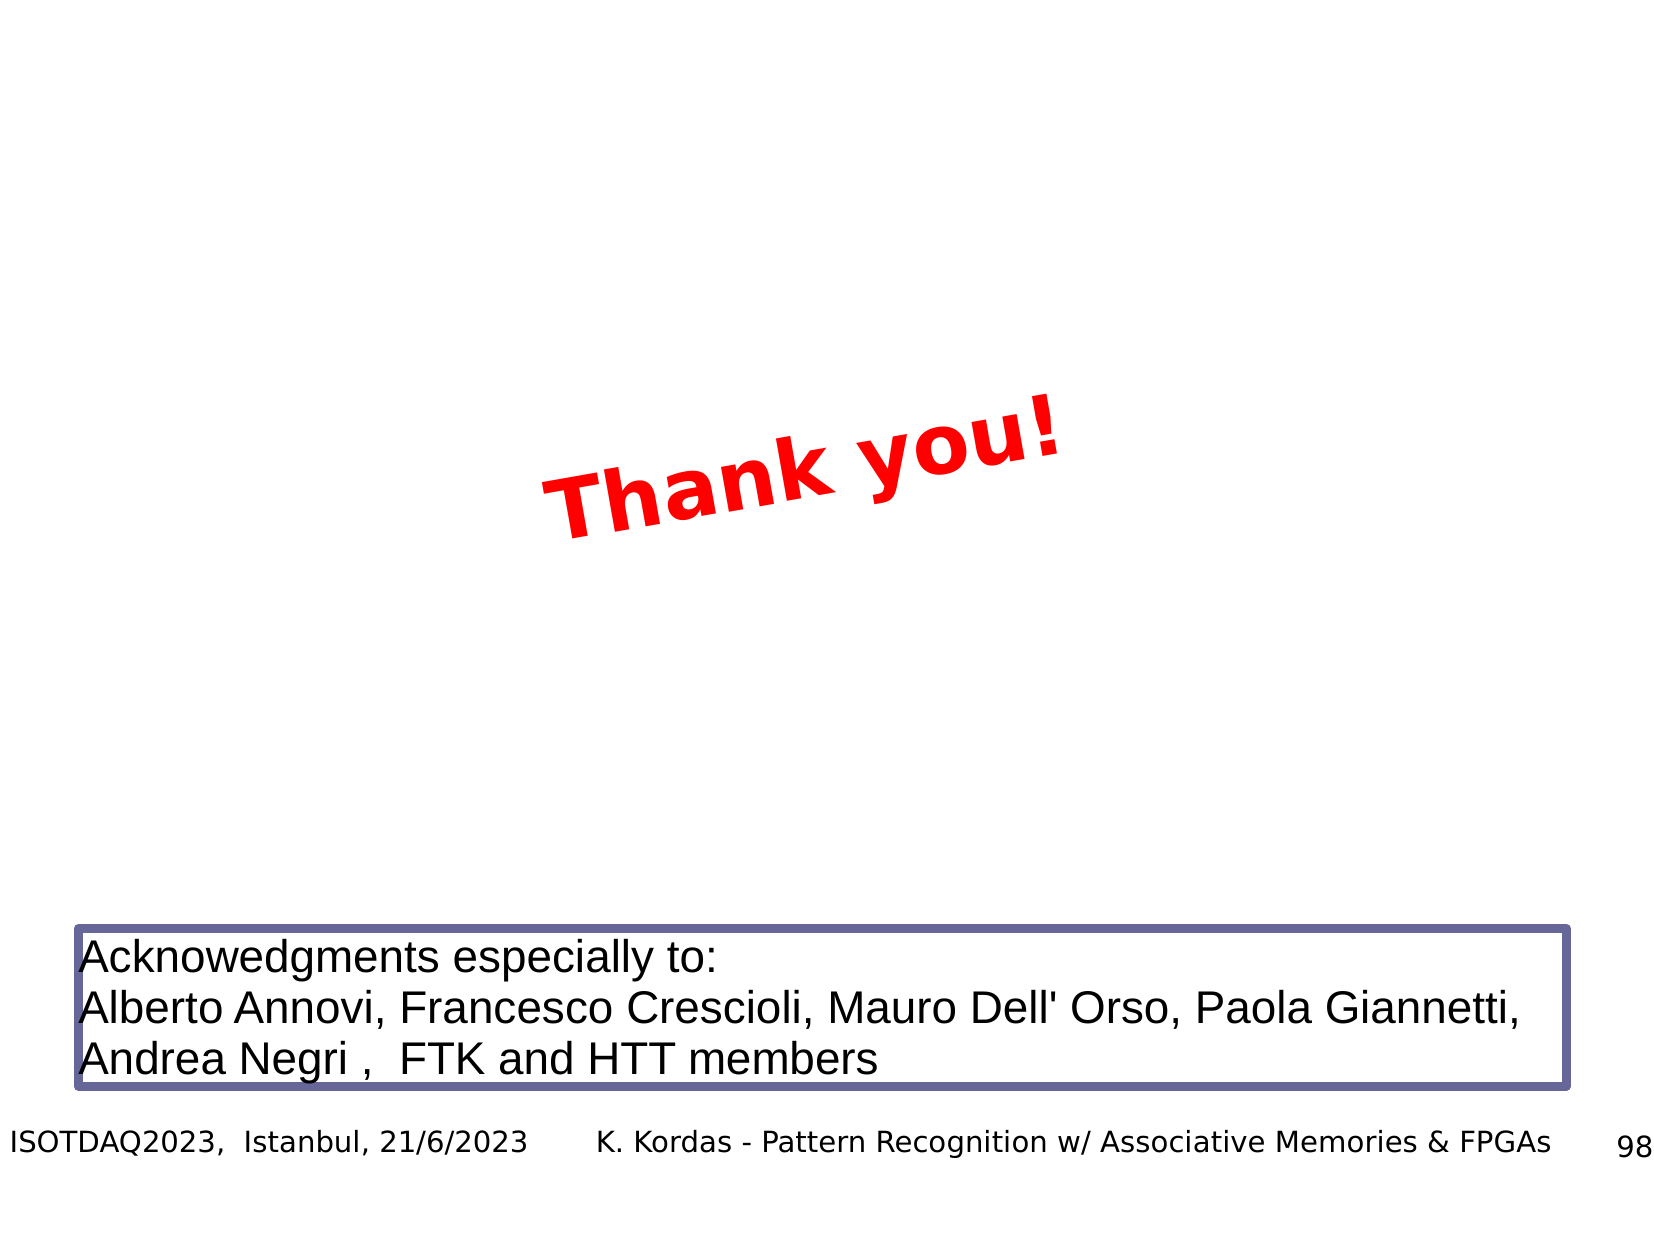

Thank you!
# Acknowedgments especially to: Alberto Annovi, Francesco Crescioli, Mauro Dell' Orso, Paola Giannetti, Andrea Negri , FTK and HTT members
ISOTDAQ2023, Istanbul, 21/6/2023
K. Kordas - Pattern Recognition w/ Associative Memories & FPGAs
98